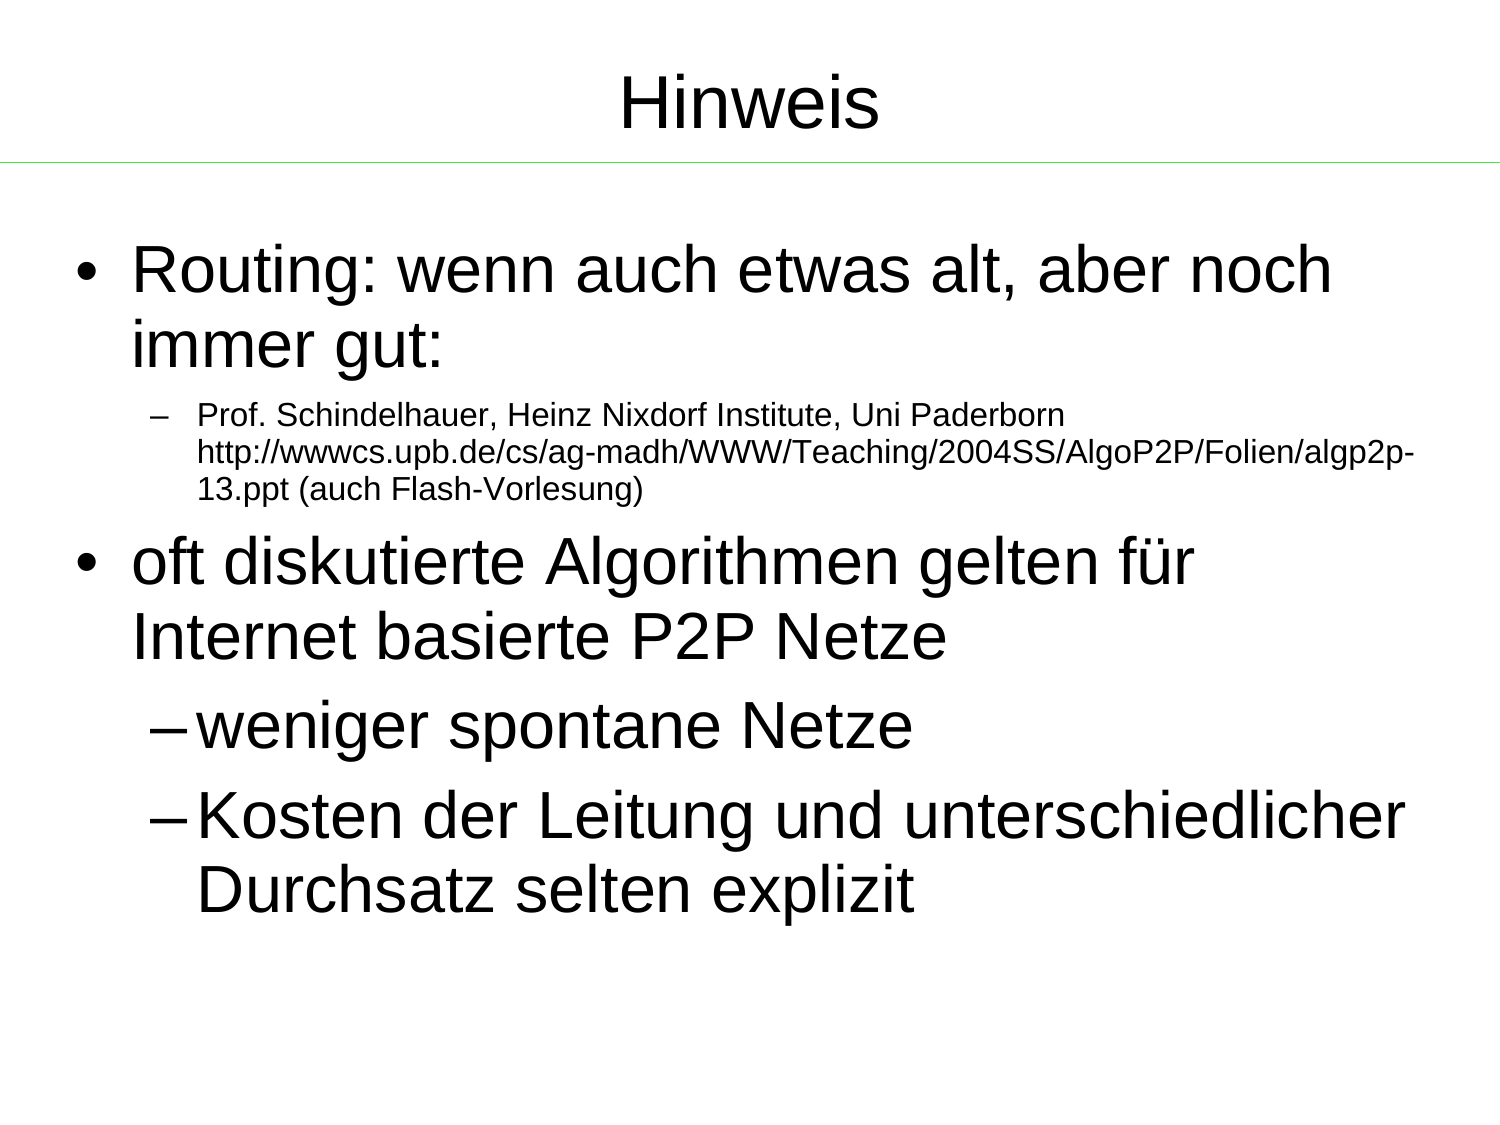

# Hinweis
Routing: wenn auch etwas alt, aber noch immer gut:
Prof. Schindelhauer, Heinz Nixdorf Institute, Uni Paderborn
http://wwwcs.upb.de/cs/ag-madh/WWW/Teaching/2004SS/AlgoP2P/Folien/algp2p-13.ppt (auch Flash-Vorlesung)
oft diskutierte Algorithmen gelten für Internet basierte P2P Netze
weniger spontane Netze
Kosten der Leitung und unterschiedlicher Durchsatz selten explizit